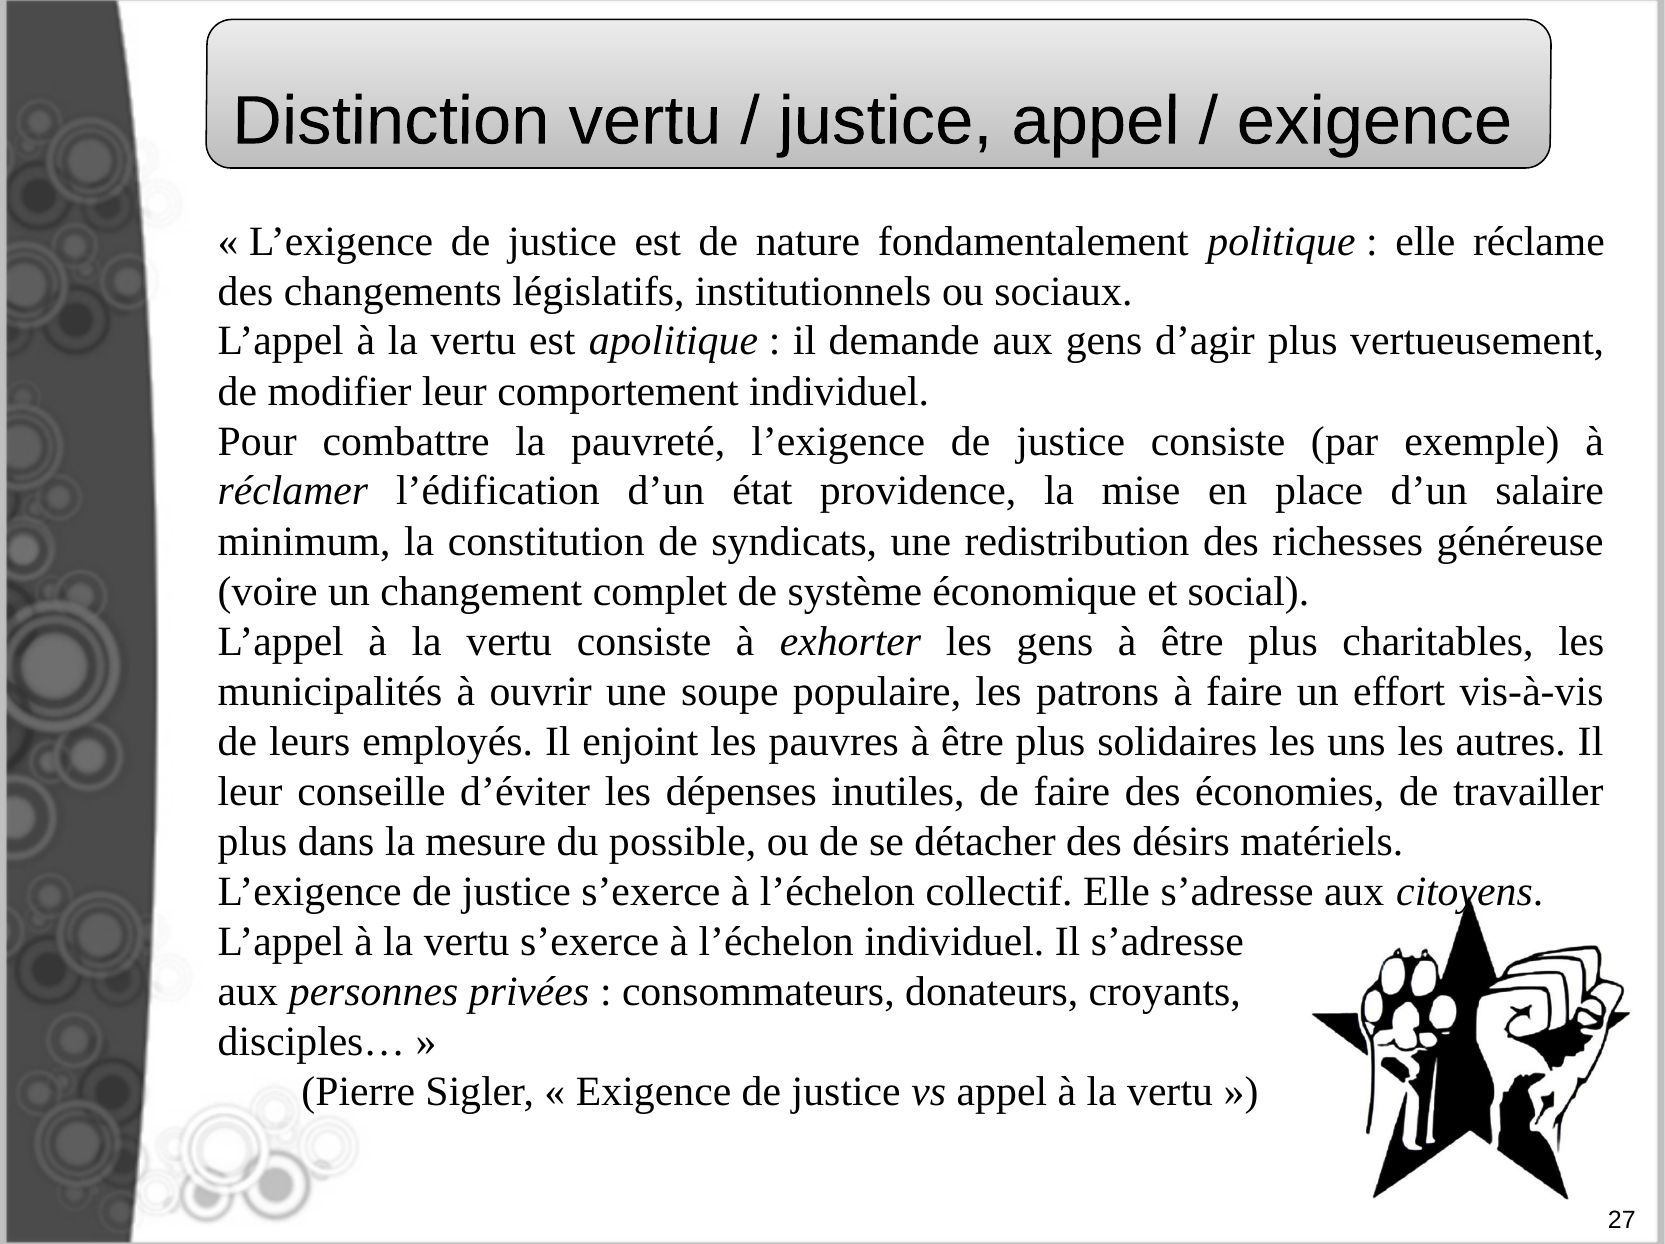

Distinction vertu / justice, appel / exigence
« L’exigence de justice est de nature fondamentalement politique : elle réclame des changements législatifs, institutionnels ou sociaux.
L’appel à la vertu est apolitique : il demande aux gens d’agir plus vertueusement, de modifier leur comportement individuel.
Pour combattre la pauvreté, l’exigence de justice consiste (par exemple) à réclamer l’édification d’un état providence, la mise en place d’un salaire minimum, la constitution de syndicats, une redistribution des richesses généreuse (voire un changement complet de système économique et social).
L’appel à la vertu consiste à exhorter les gens à être plus charitables, les municipalités à ouvrir une soupe populaire, les patrons à faire un effort vis-à-vis de leurs employés. Il enjoint les pauvres à être plus solidaires les uns les autres. Il leur conseille d’éviter les dépenses inutiles, de faire des économies, de travailler plus dans la mesure du possible, ou de se détacher des désirs matériels.
L’exigence de justice s’exerce à l’échelon collectif. Elle s’adresse aux citoyens. L’appel à la vertu s’exerce à l’échelon individuel. Il s’adresse
aux personnes privées : consommateurs, donateurs, croyants,
disciples… »
(Pierre Sigler, « Exigence de justice vs appel à la vertu »)
27